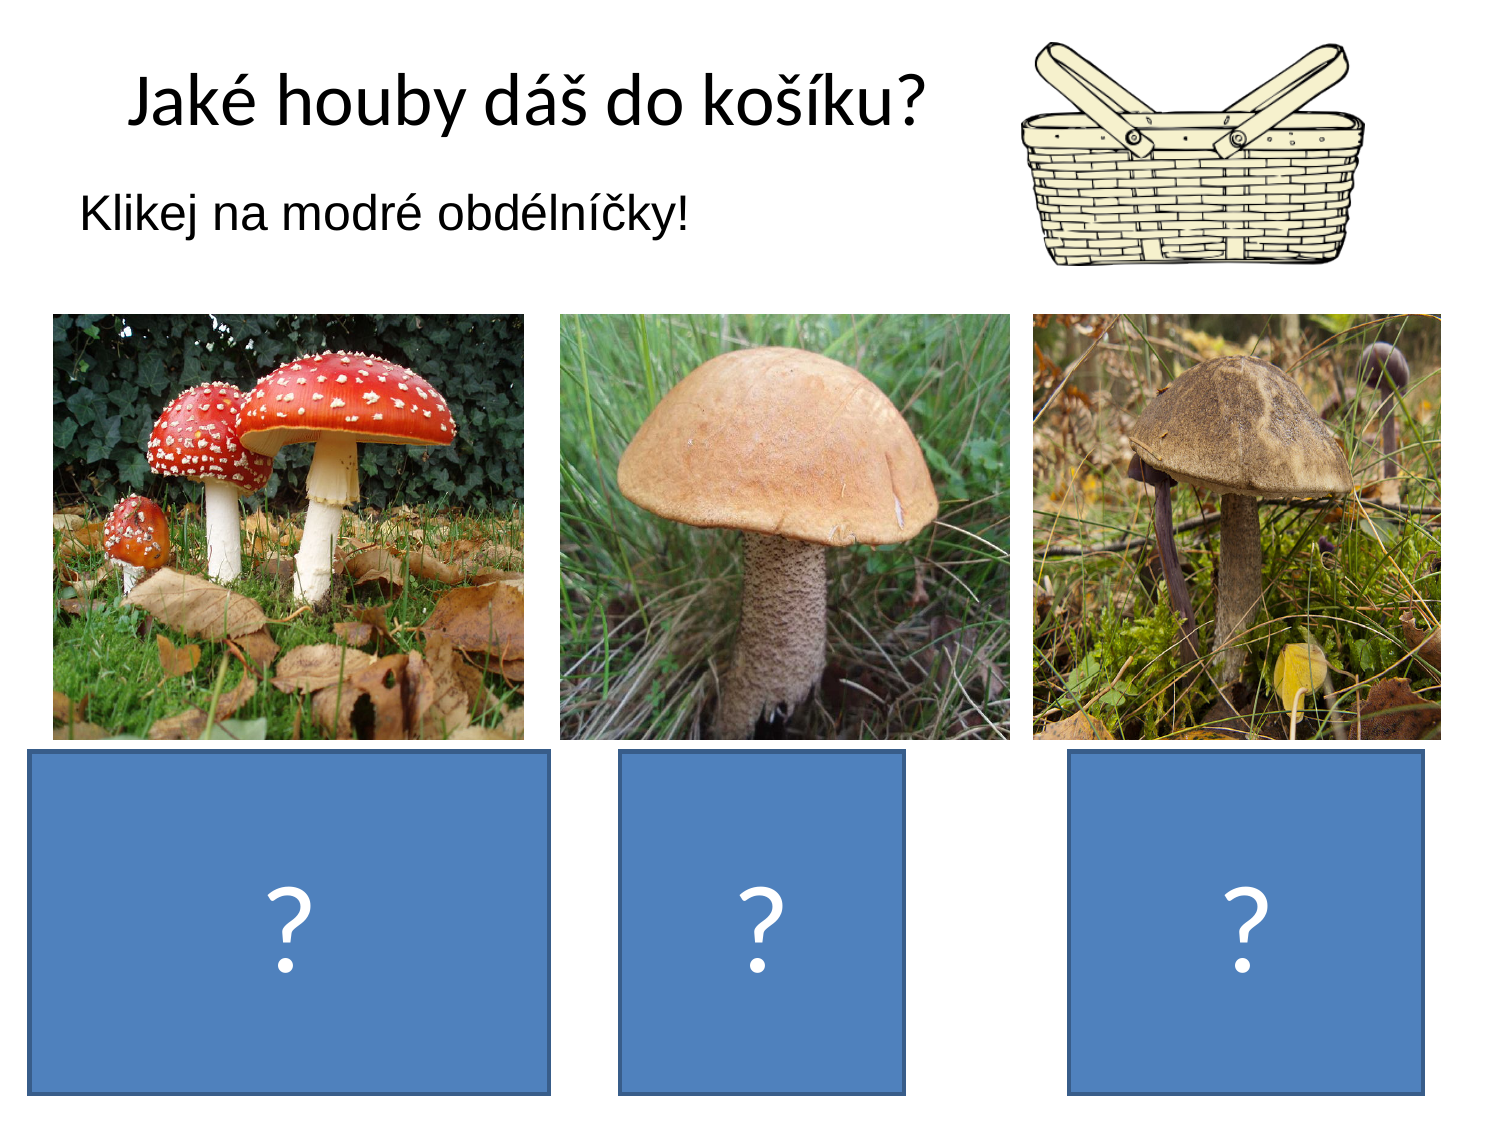

Jaké houby dáš do košíku?
Klikej na modré obdélníčky!
?
Špatně!
?
Dobře!
?
Dobře!
Křemenáč
 březový
Muchomůrka červená
Kozák březový